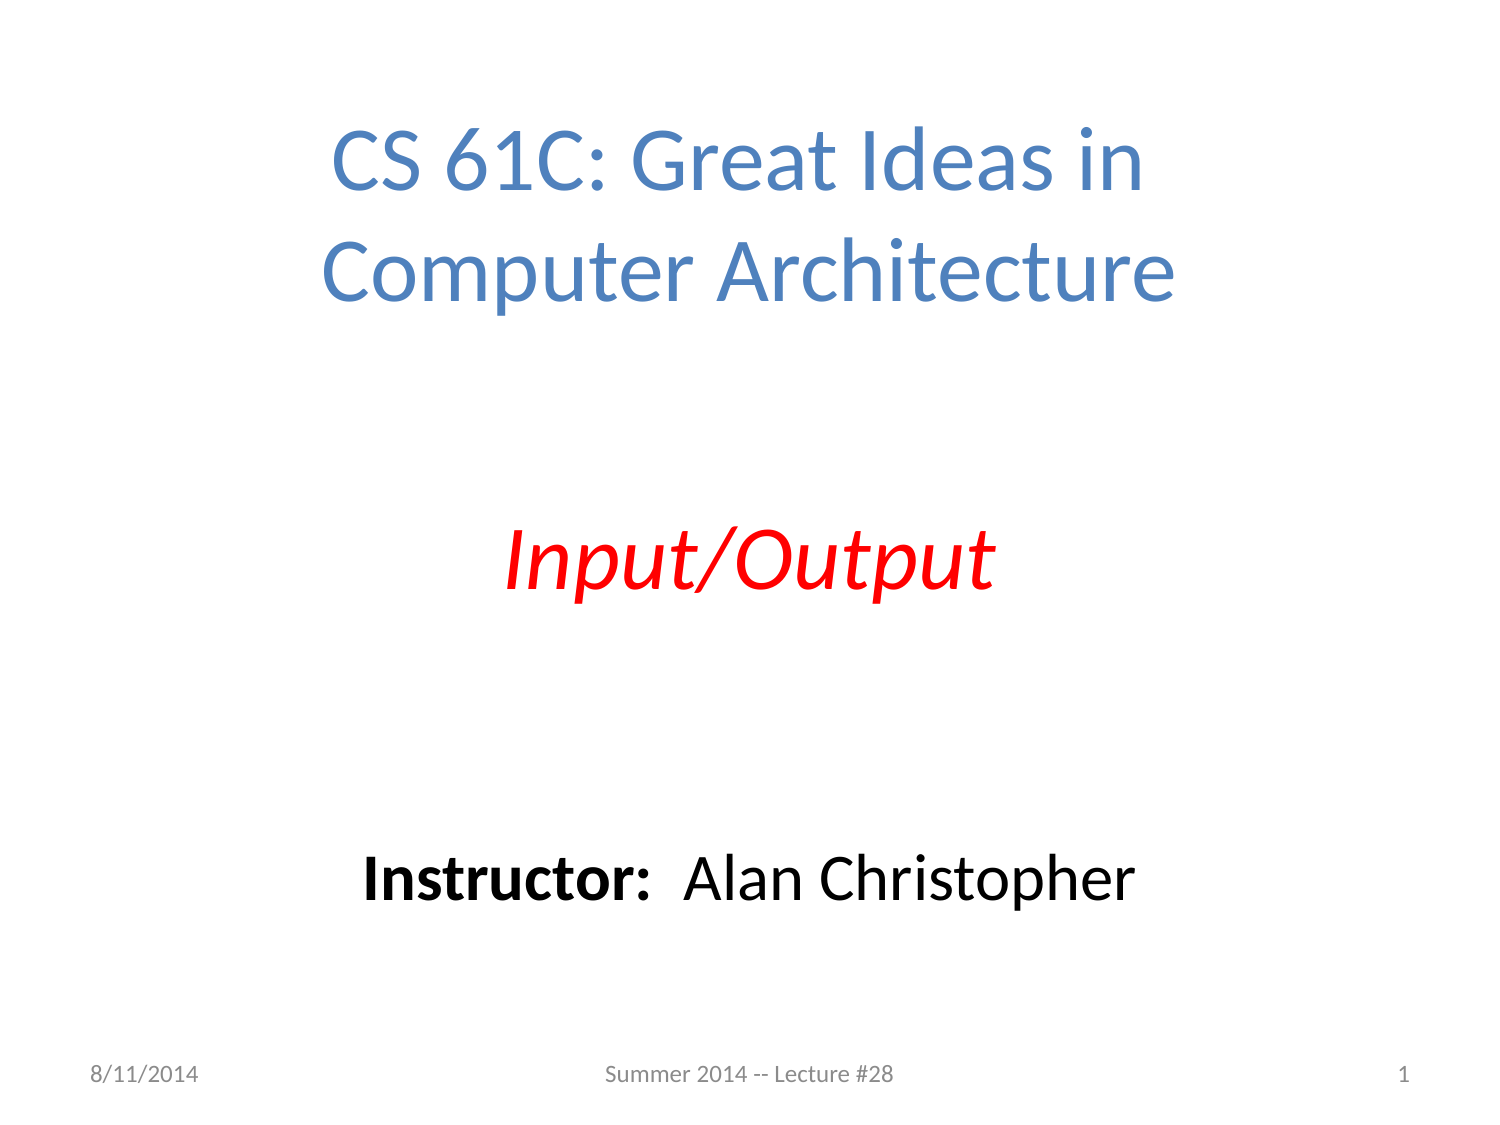

CS 61C: Great Ideas in
Computer Architecture
Input/Output
# Instructor: Alan Christopher
8/11/2014
Summer 2014 -- Lecture #28
1